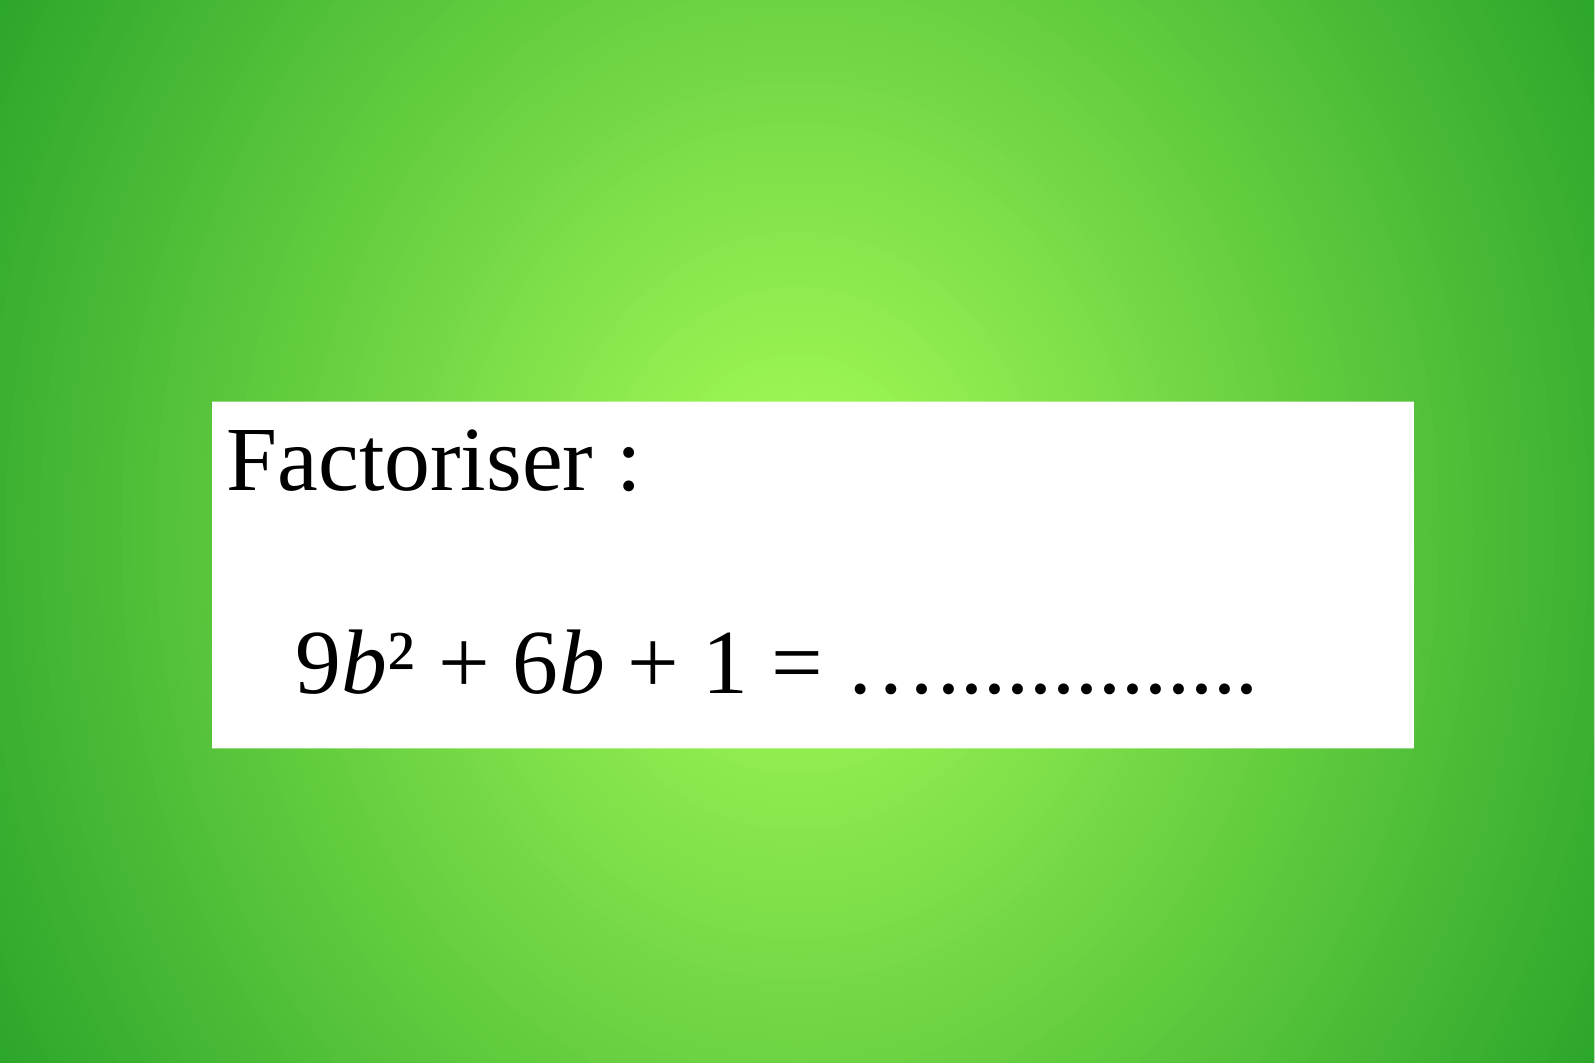

Factoriser :
 9b² + 6b + 1 = …..............